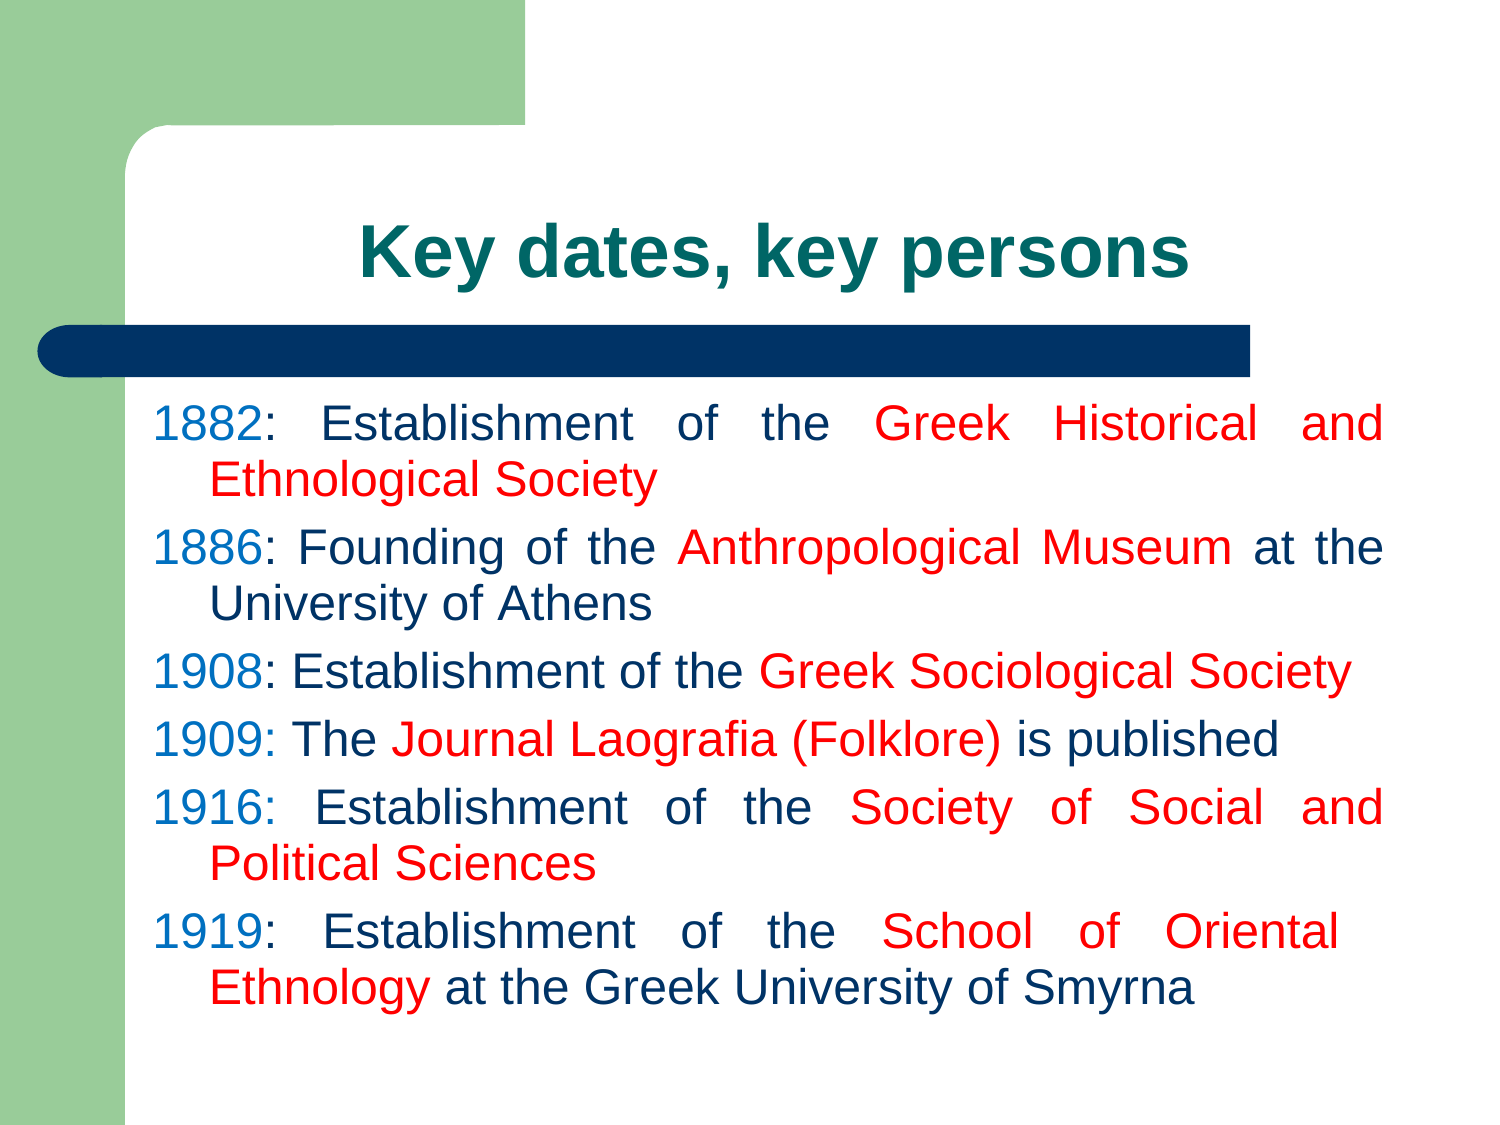

# Key dates, key persons
1882: Establishment of the Greek Historical and Ethnological Society
1886: Founding of the Anthropological Museum at the University of Athens
1908: Establishment of the Greek Sociological Society
1909: The Journal Laografia (Folklore) is published
1916: Establishment of the Society of Social and Political Sciences
1919: Establishment of the School of Oriental Ethnology at the Greek University of Smyrna